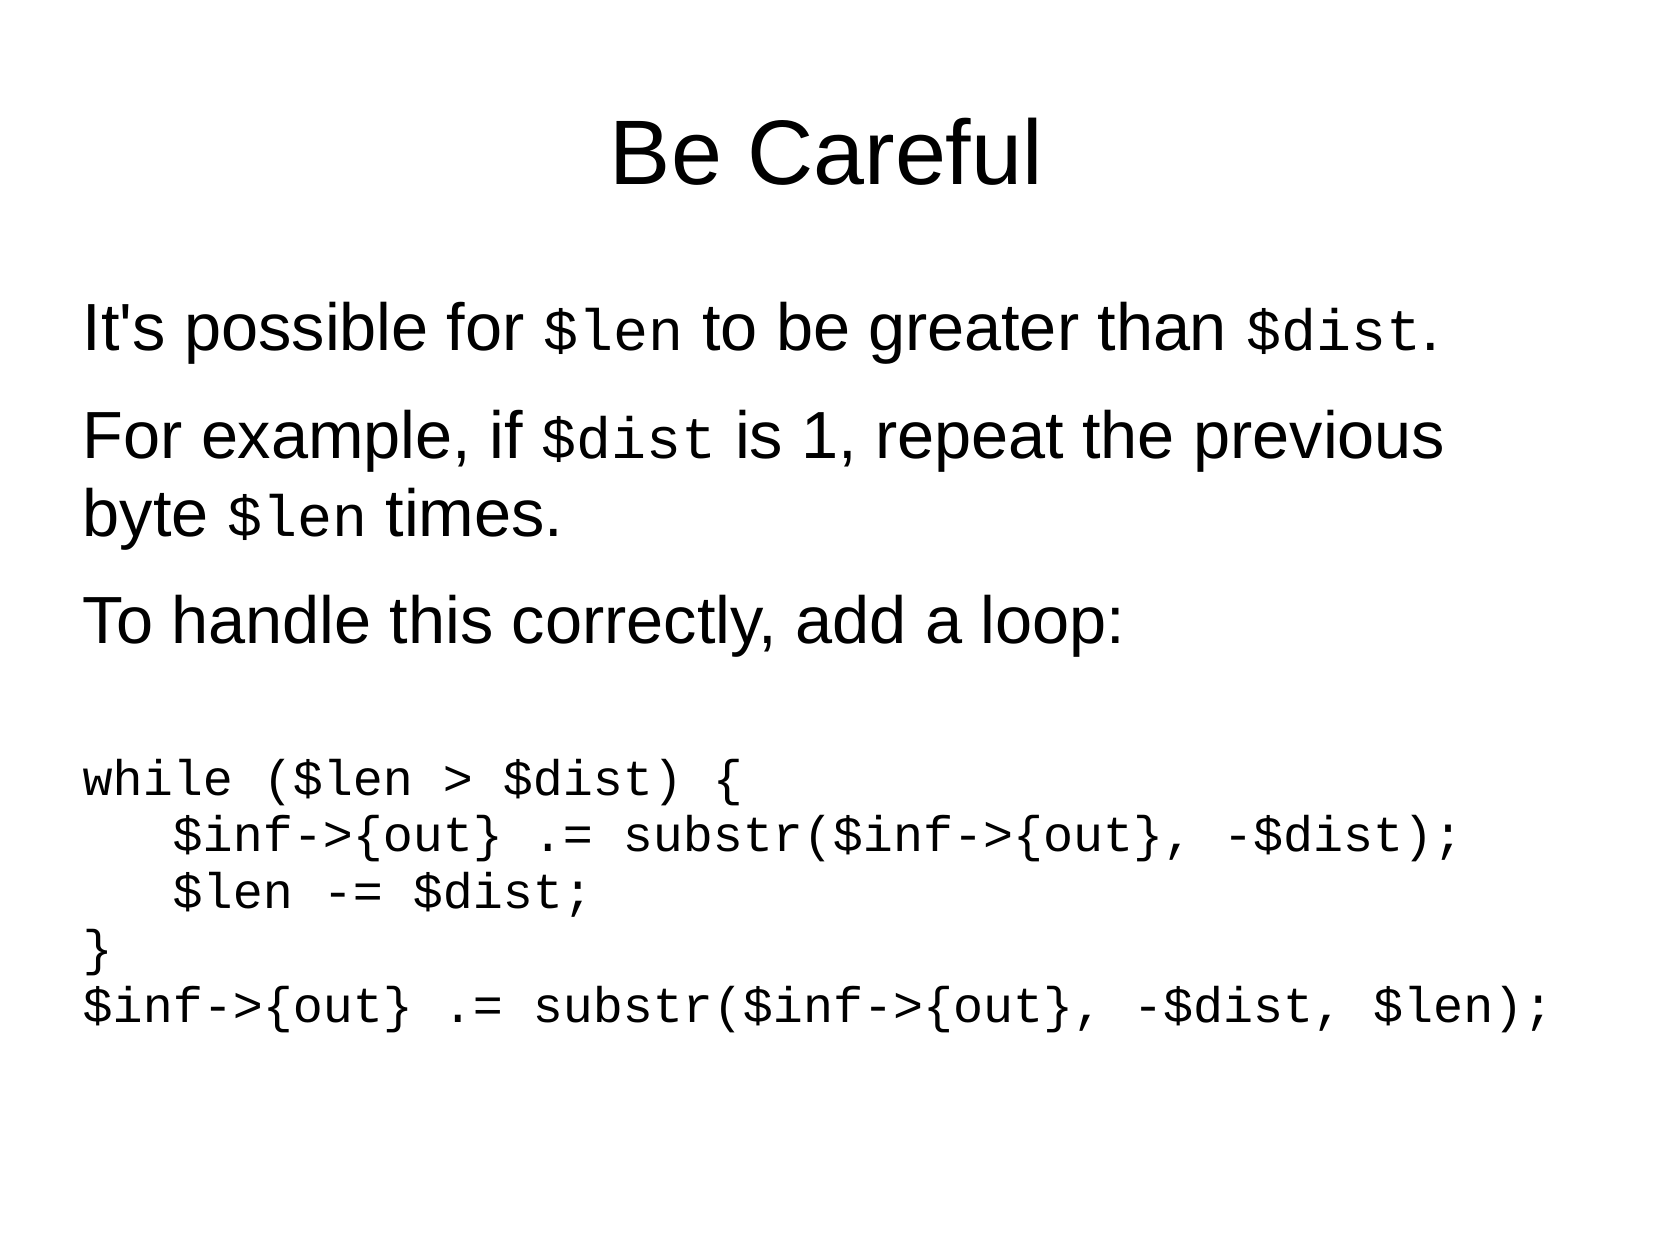

# Be Careful
It's possible for $len to be greater than $dist.
For example, if $dist is 1, repeat the previous byte $len times.
To handle this correctly, add a loop:
while ($len > $dist) {
 $inf->{out} .= substr($inf->{out}, -$dist);
 $len -= $dist;
}
$inf->{out} .= substr($inf->{out}, -$dist, $len);